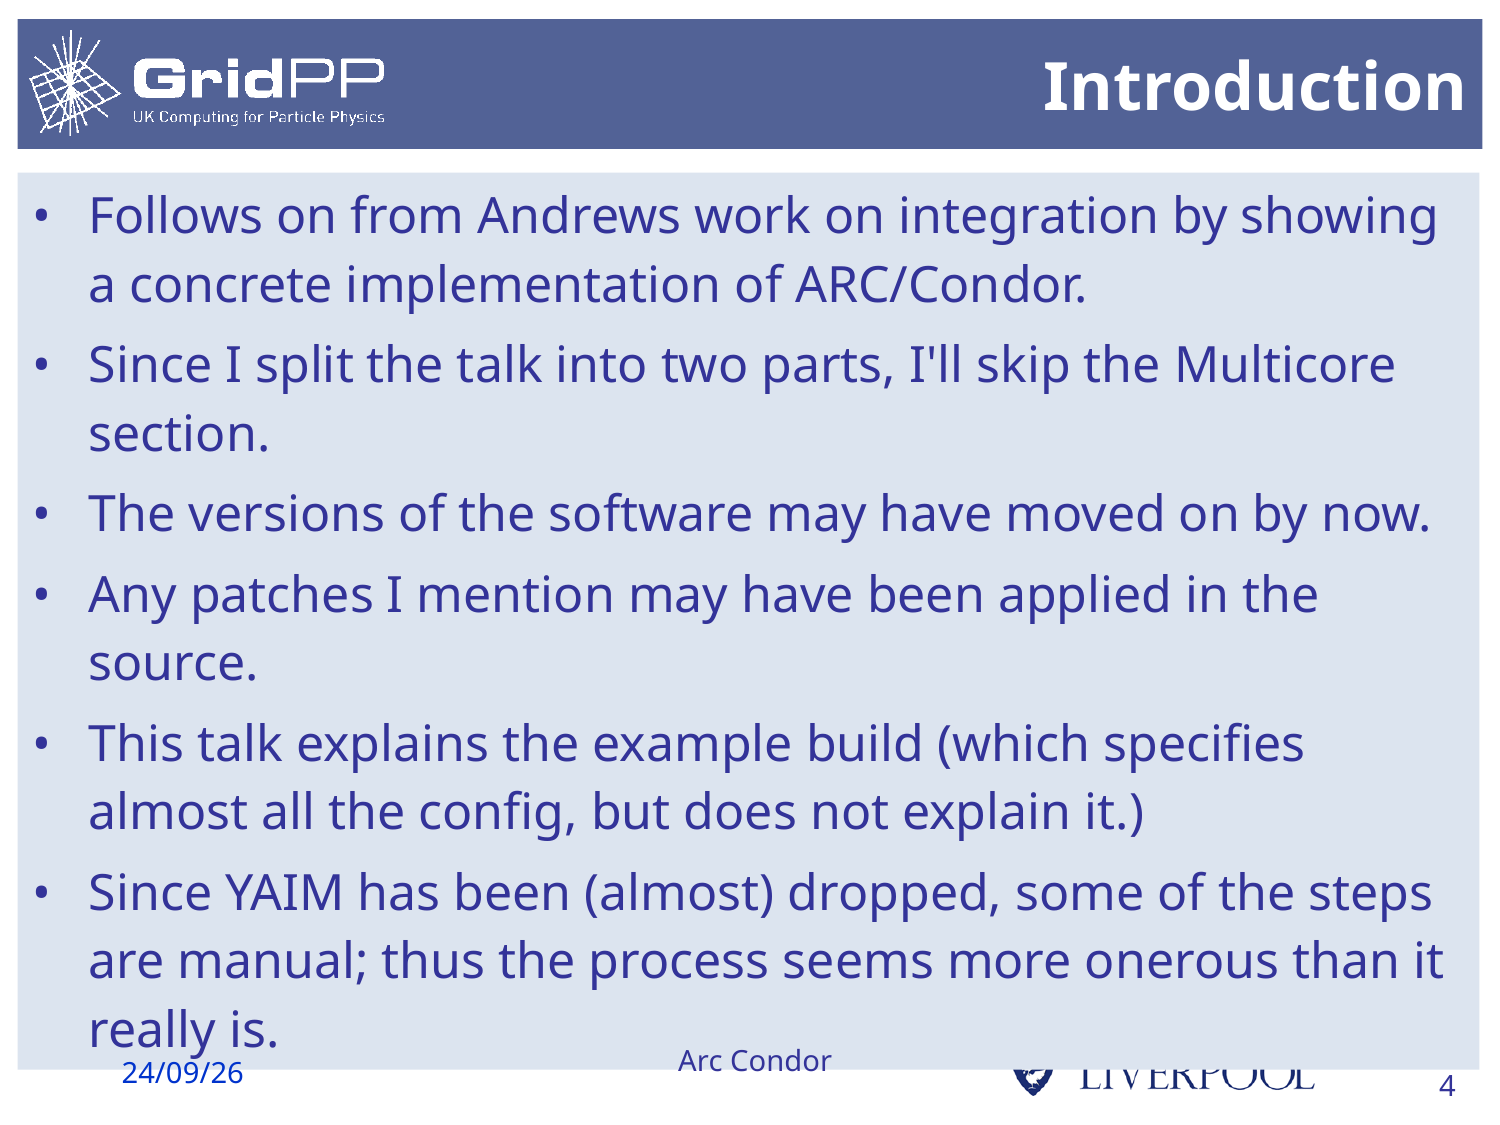

# Introduction
Follows on from Andrews work on integration by showing a concrete implementation of ARC/Condor.
Since I split the talk into two parts, I'll skip the Multicore section.
The versions of the software may have moved on by now.
Any patches I mention may have been applied in the source.
This talk explains the example build (which specifies almost all the config, but does not explain it.)
Since YAIM has been (almost) dropped, some of the steps are manual; thus the process seems more onerous than it really is.
Arc Condor